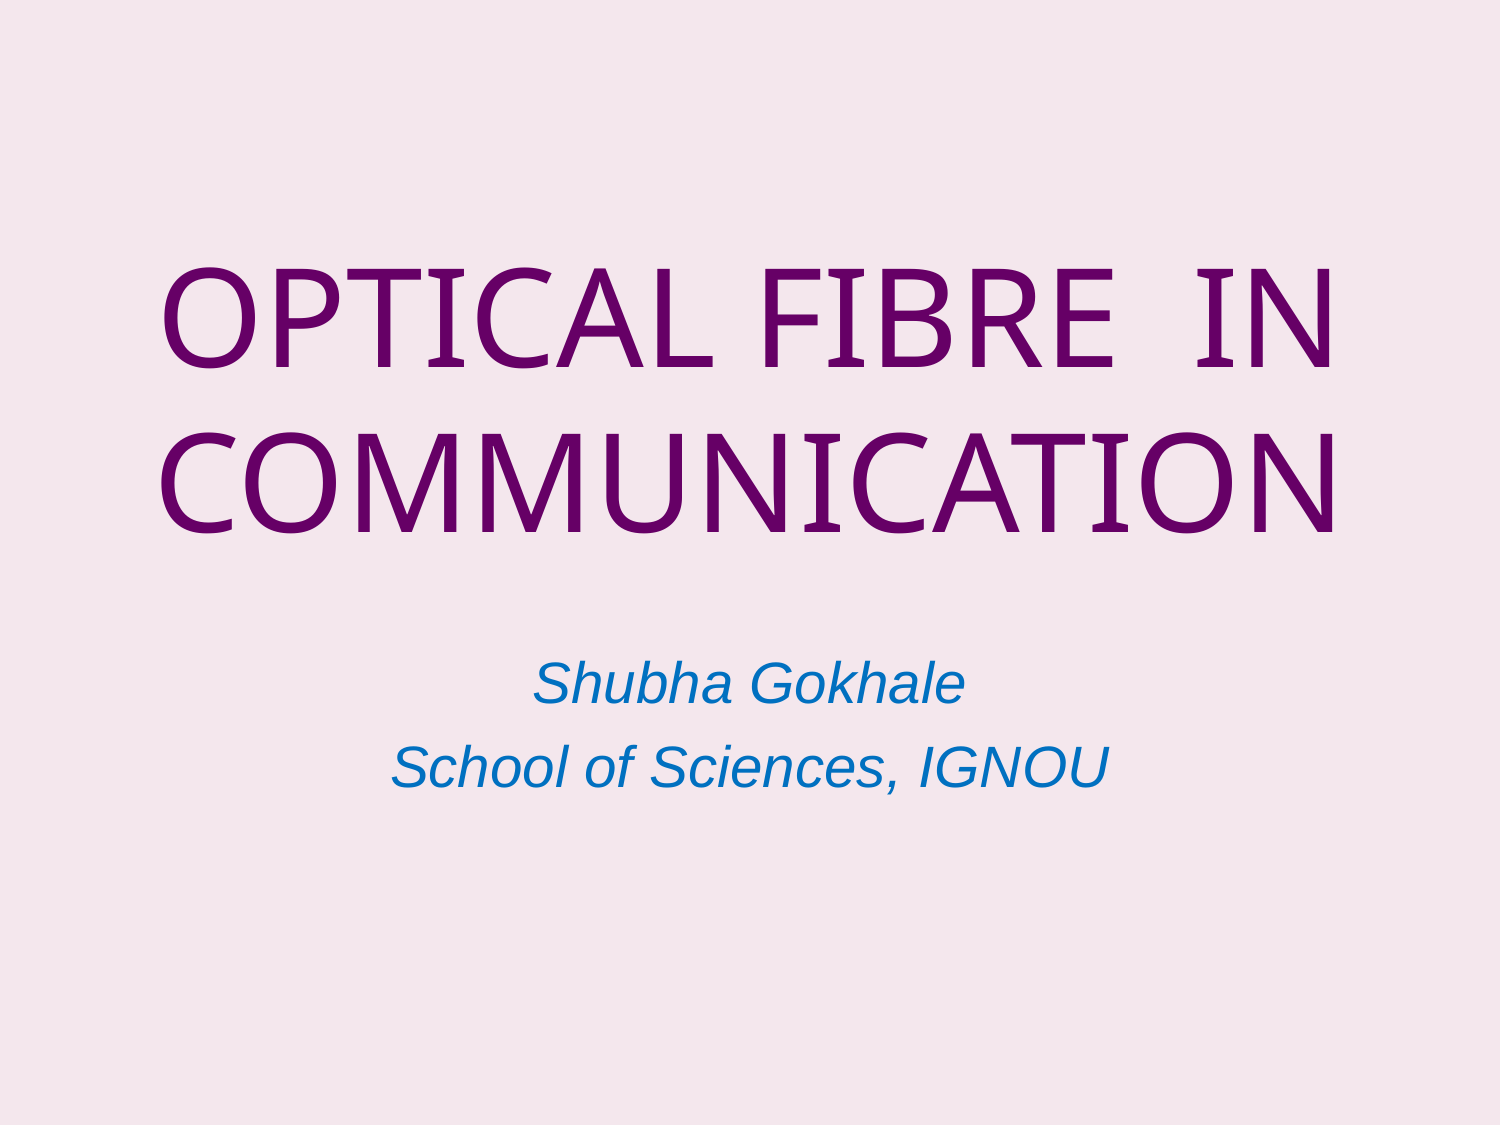

# OPTICAL FIBRE IN COMMUNICATION
Shubha Gokhale
School of Sciences, IGNOU